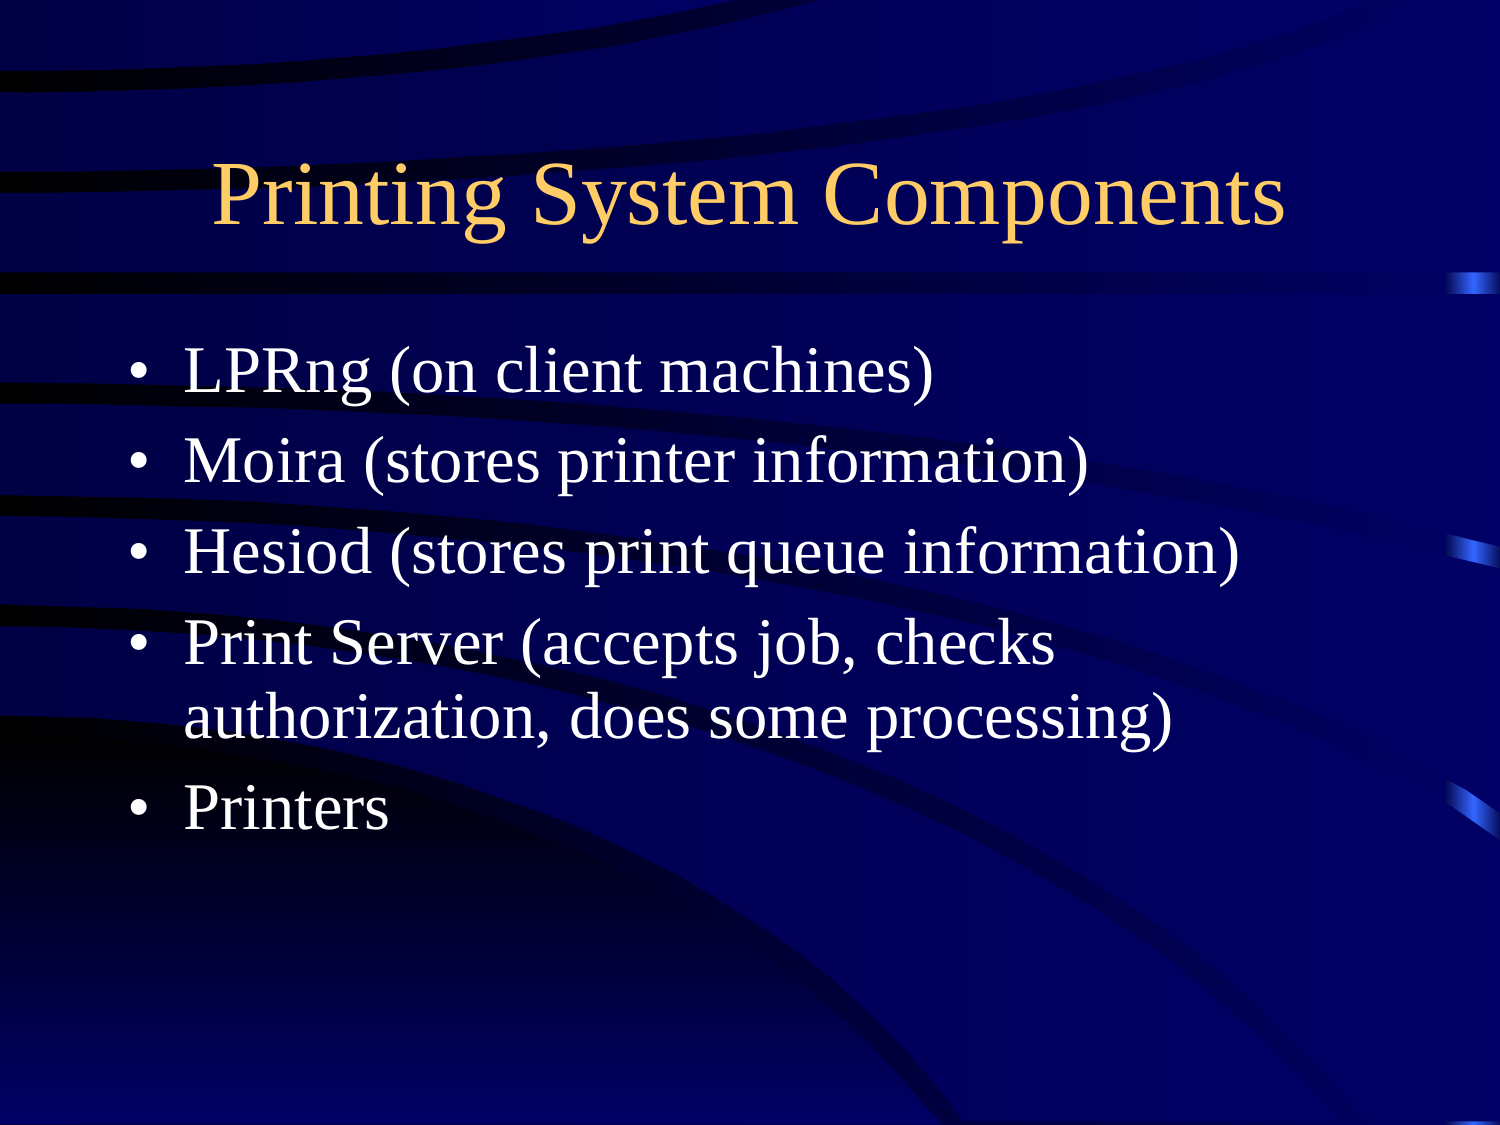

# Printing System Components
LPRng (on client machines)
Moira (stores printer information)
Hesiod (stores print queue information)
Print Server (accepts job, checks authorization, does some processing)
Printers